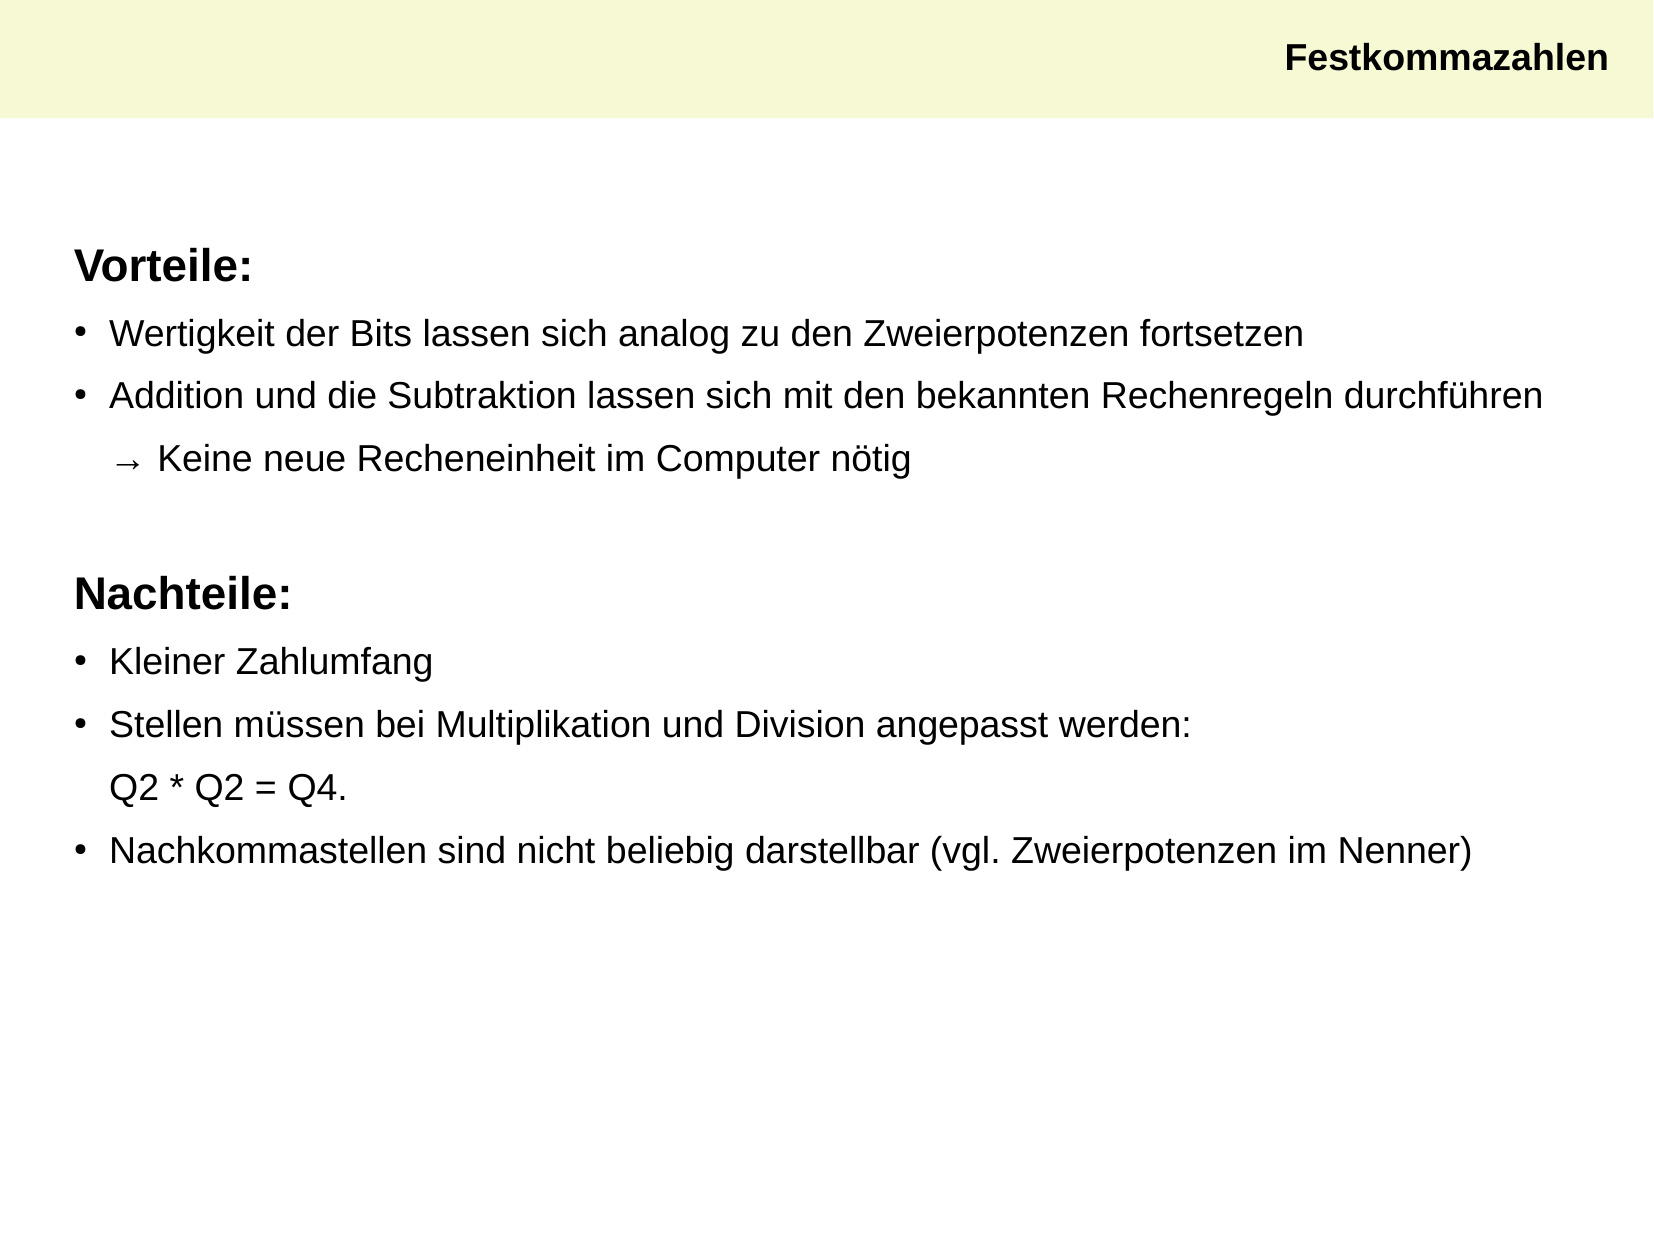

Festkommazahlen
Vorteile:
Wertigkeit der Bits lassen sich analog zu den Zweierpotenzen fortsetzen
Addition und die Subtraktion lassen sich mit den bekannten Rechenregeln durchführen
→ Keine neue Recheneinheit im Computer nötig
Nachteile:
Kleiner Zahlumfang
Stellen müssen bei Multiplikation und Division angepasst werden:
Q2 * Q2 = Q4.
Nachkommastellen sind nicht beliebig darstellbar (vgl. Zweierpotenzen im Nenner)